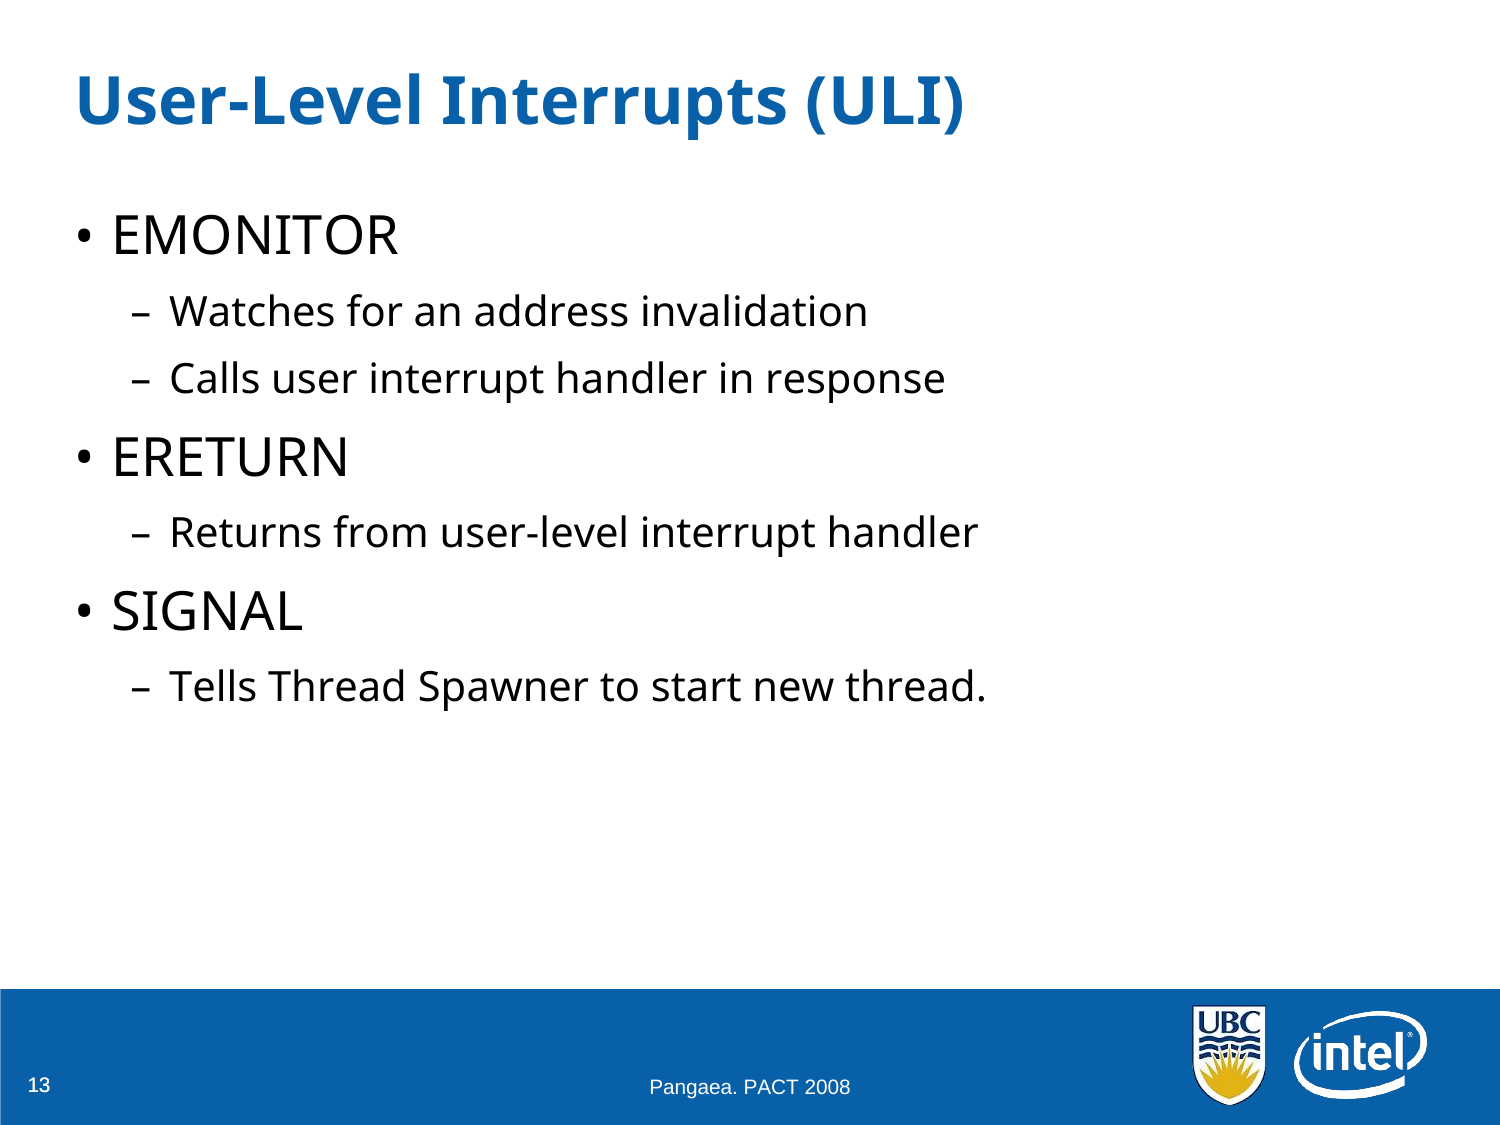

User-Level Interrupts (ULI)
# EMONITOR
Watches for an address invalidation
Calls user interrupt handler in response
ERETURN
Returns from user-level interrupt handler
SIGNAL
Tells Thread Spawner to start new thread.